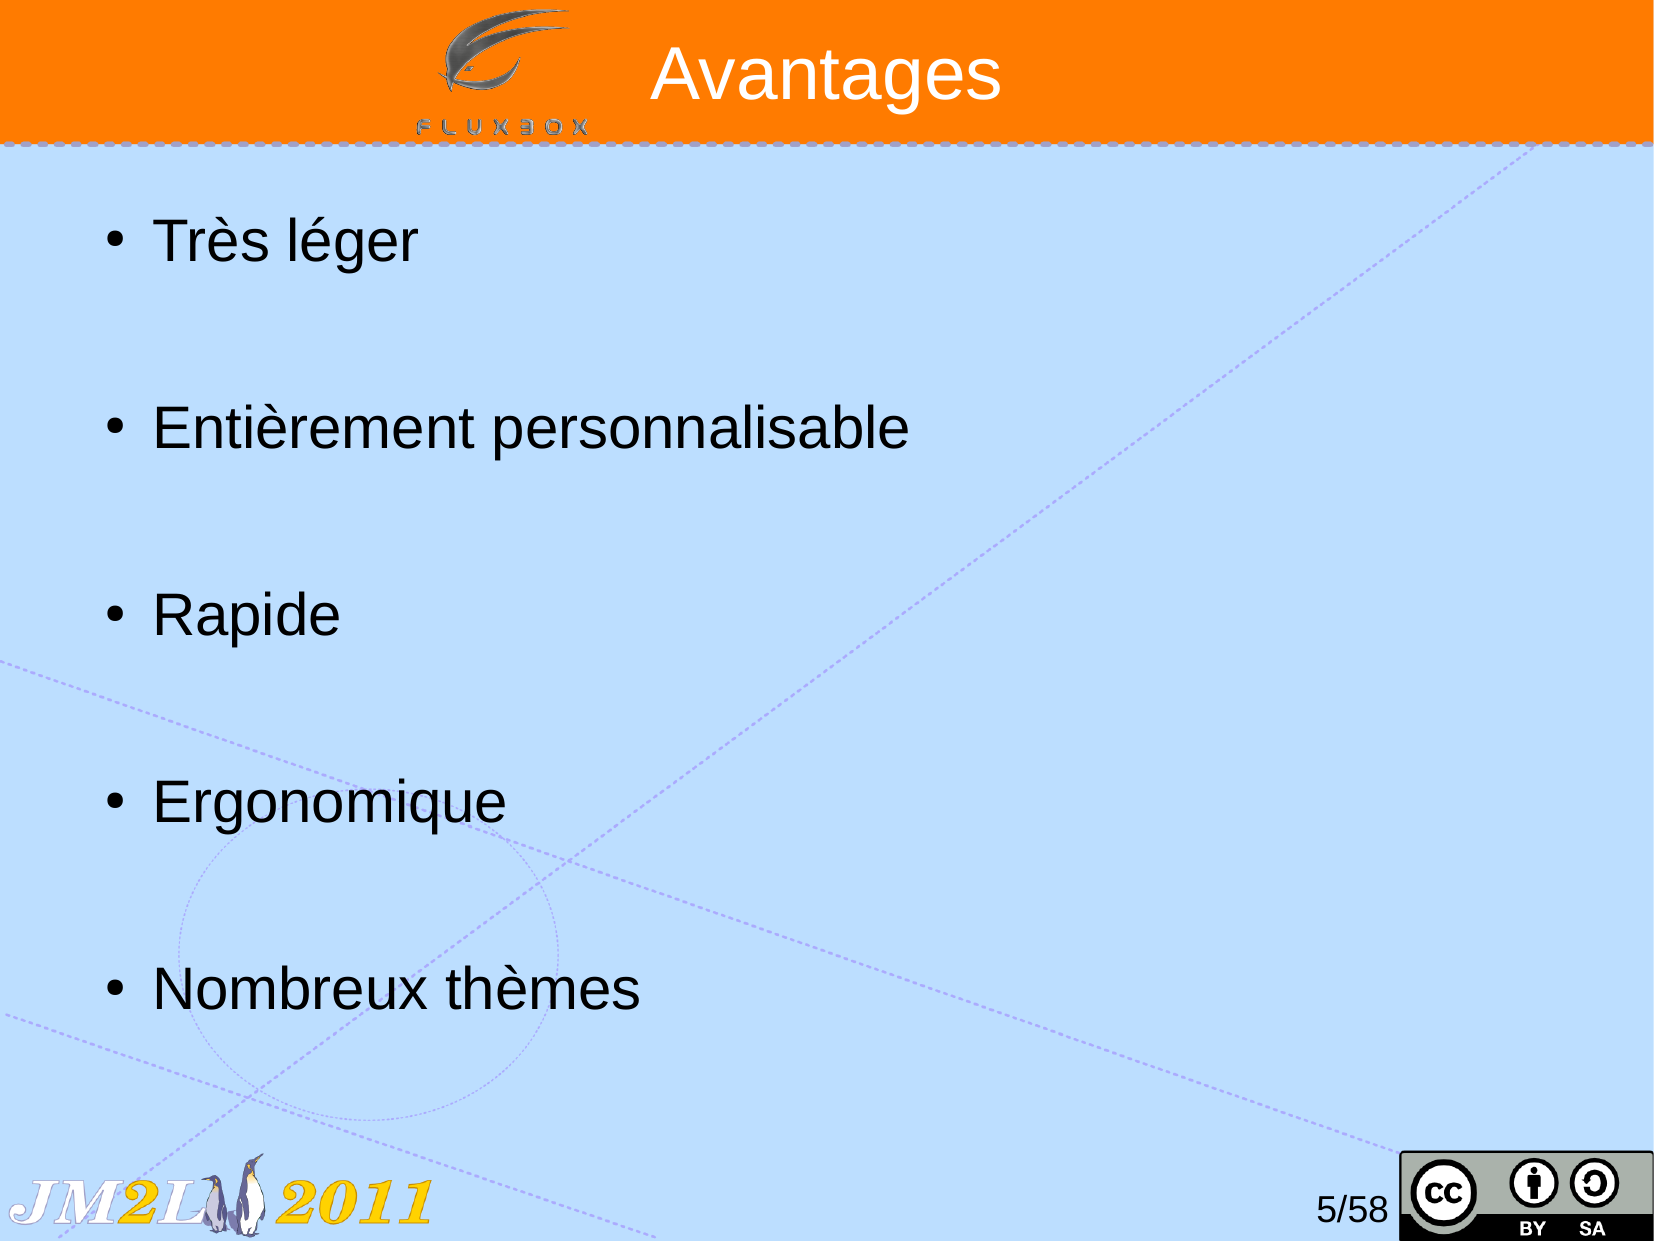

# Avantages
Très léger
Entièrement personnalisable
Rapide
Ergonomique
Nombreux thèmes